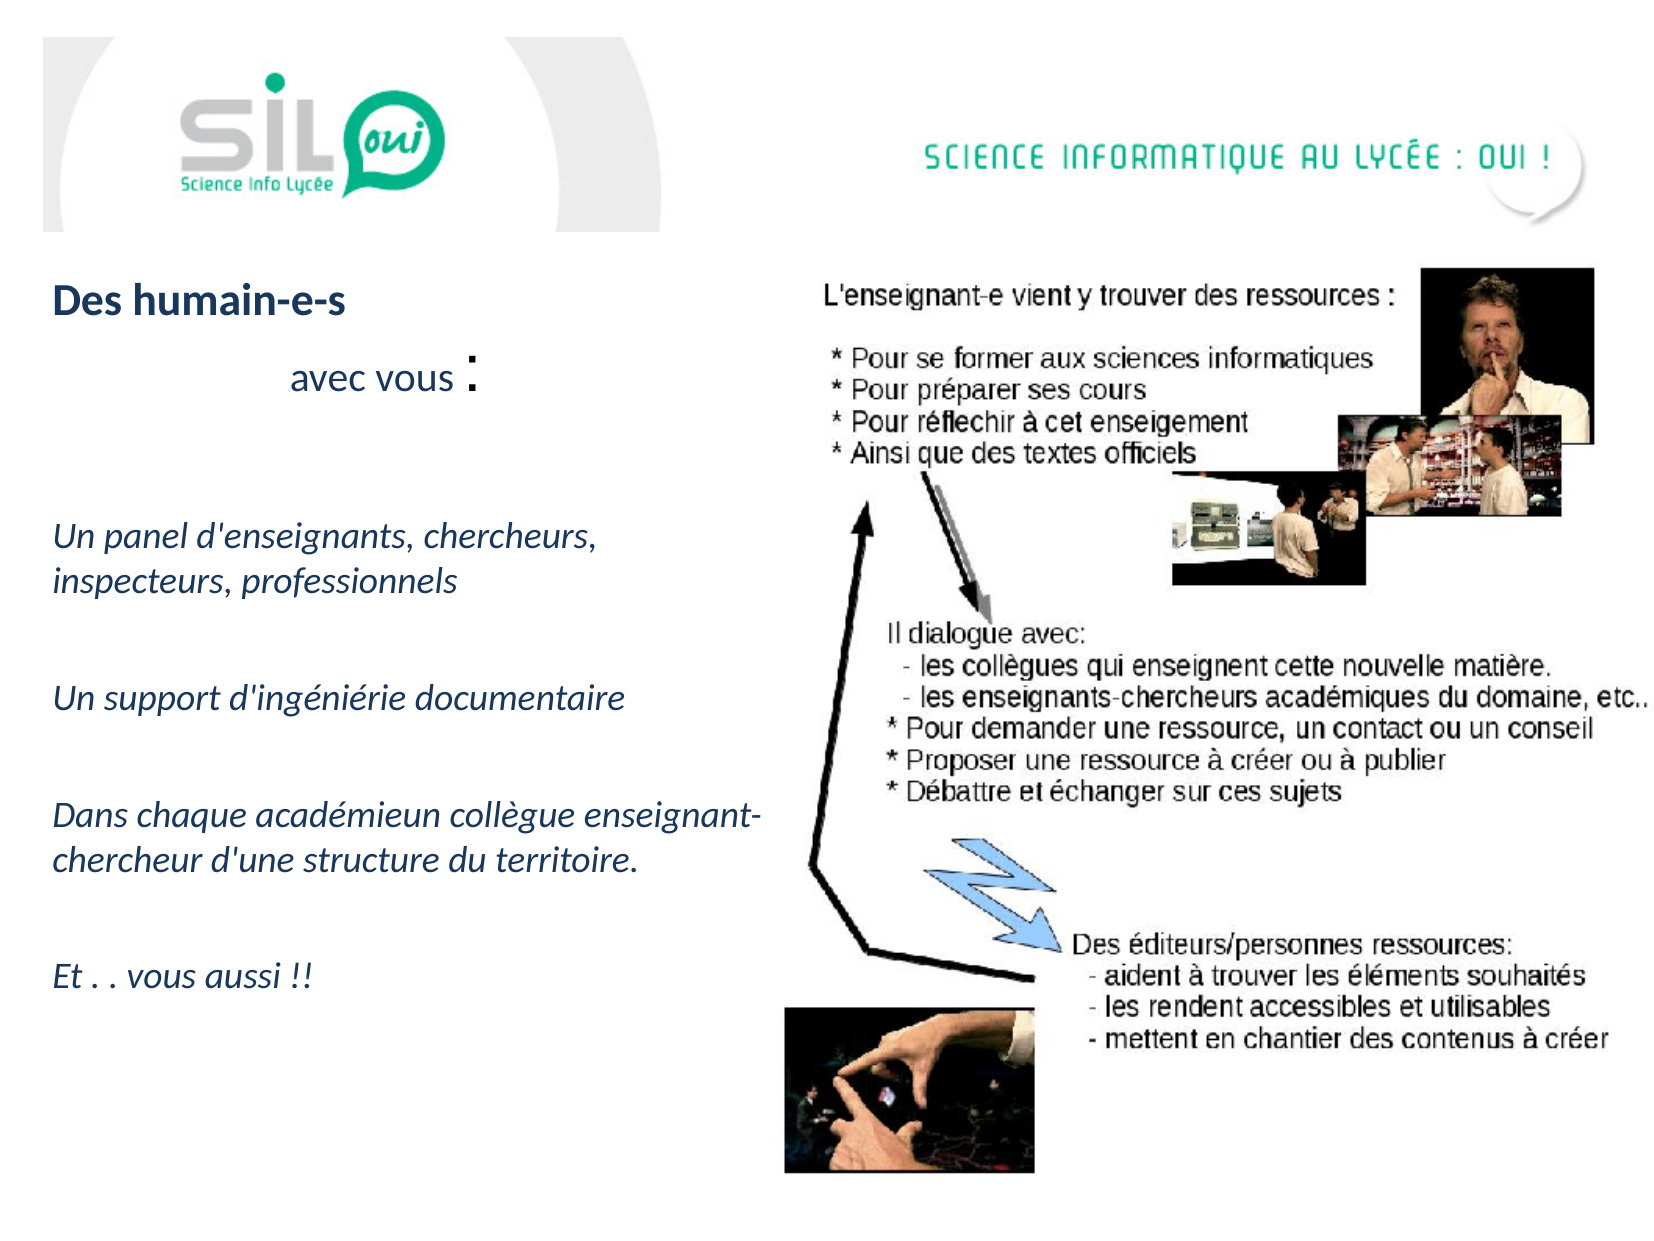

# Des humain-e-s avec vous :
Un panel d'enseignants, chercheurs, inspecteurs, professionnels
Un support d'ingéniérie documentaire
Dans chaque académieun collègue enseignant-chercheur d'une structure du territoire.
Et . . vous aussi !!